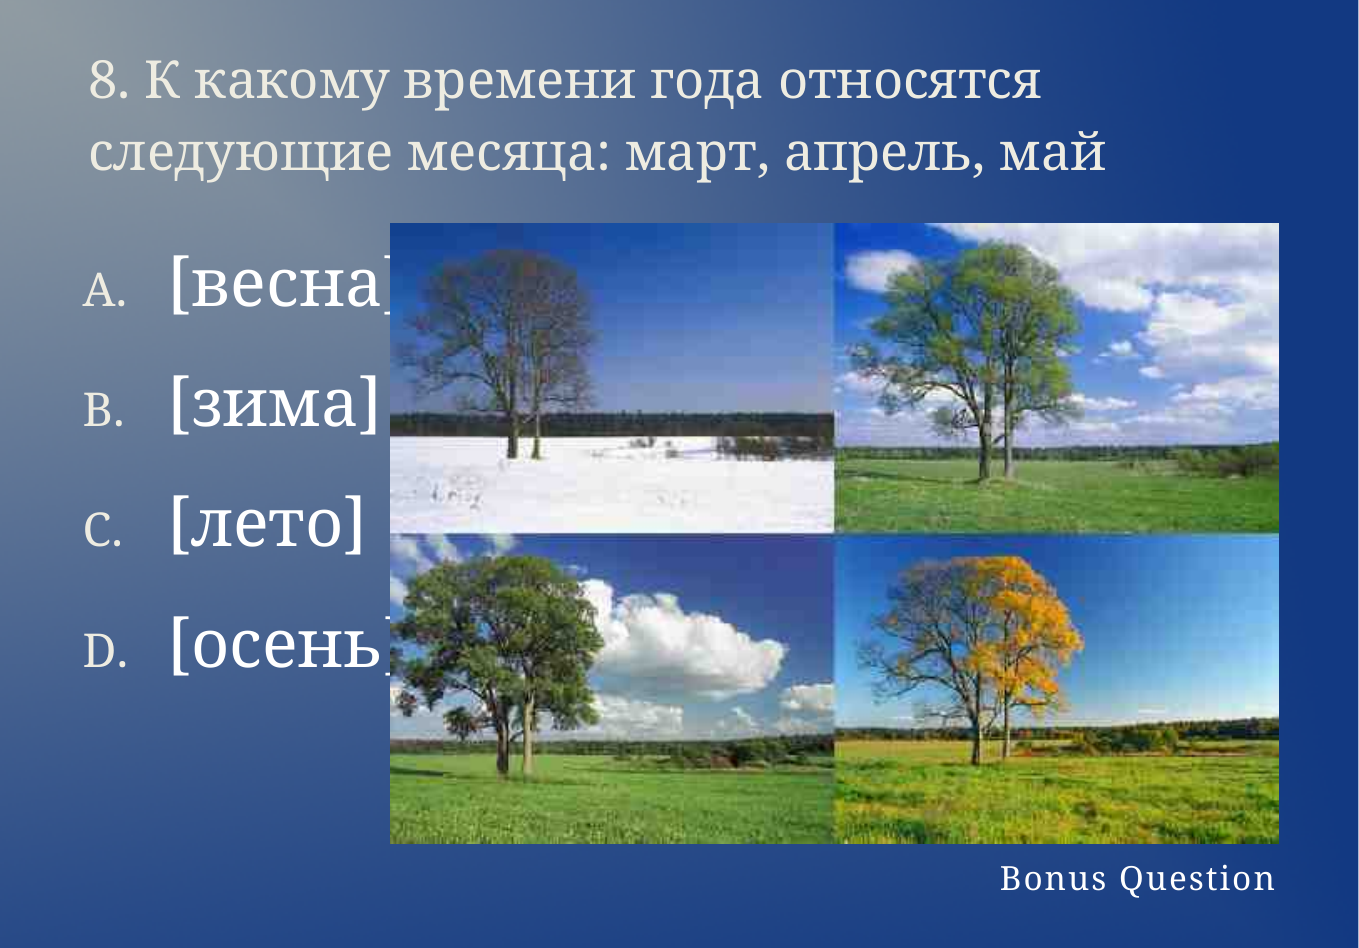

# 8. К какому времени года относятся следующие месяца: март, апрель, май
[весна]
[зима]
[лето]
[осень]
Bonus Question